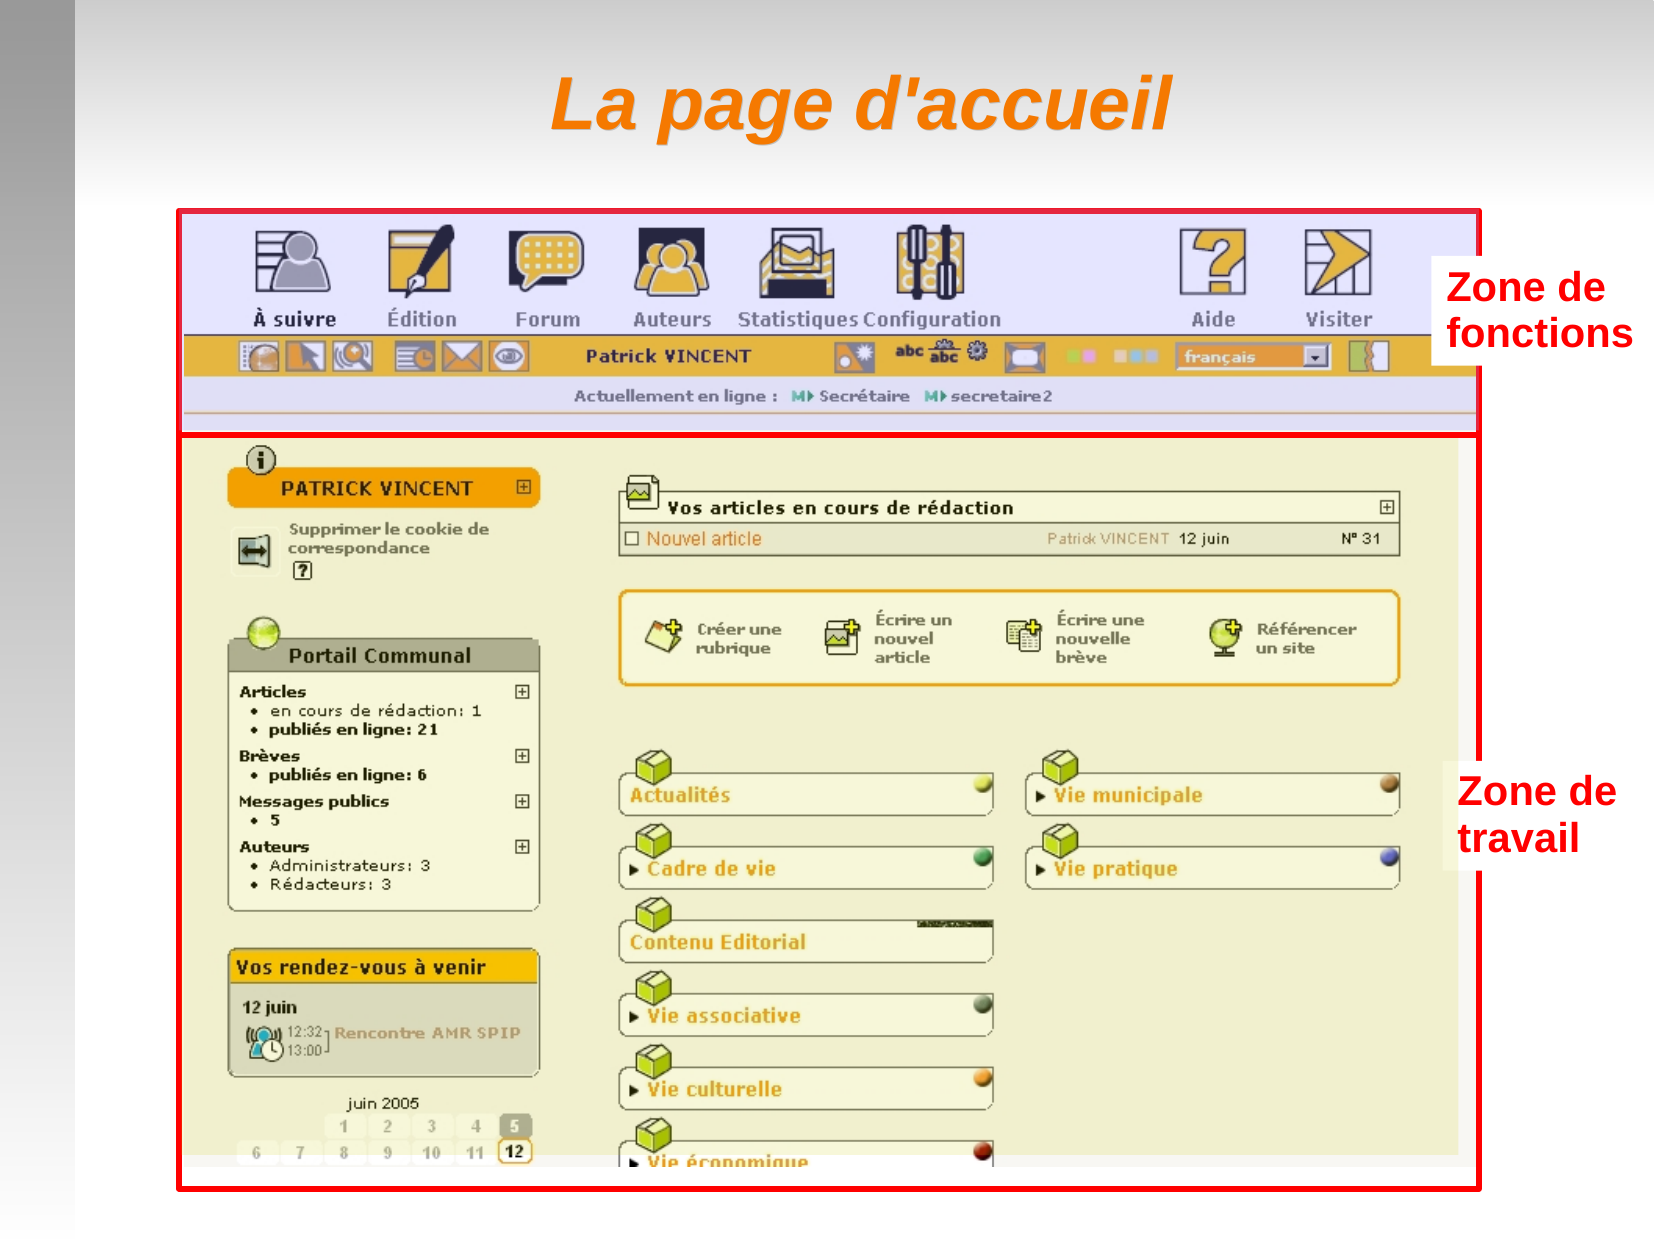

# La page d'accueil
Zone de
fonctions
Zone de
travail